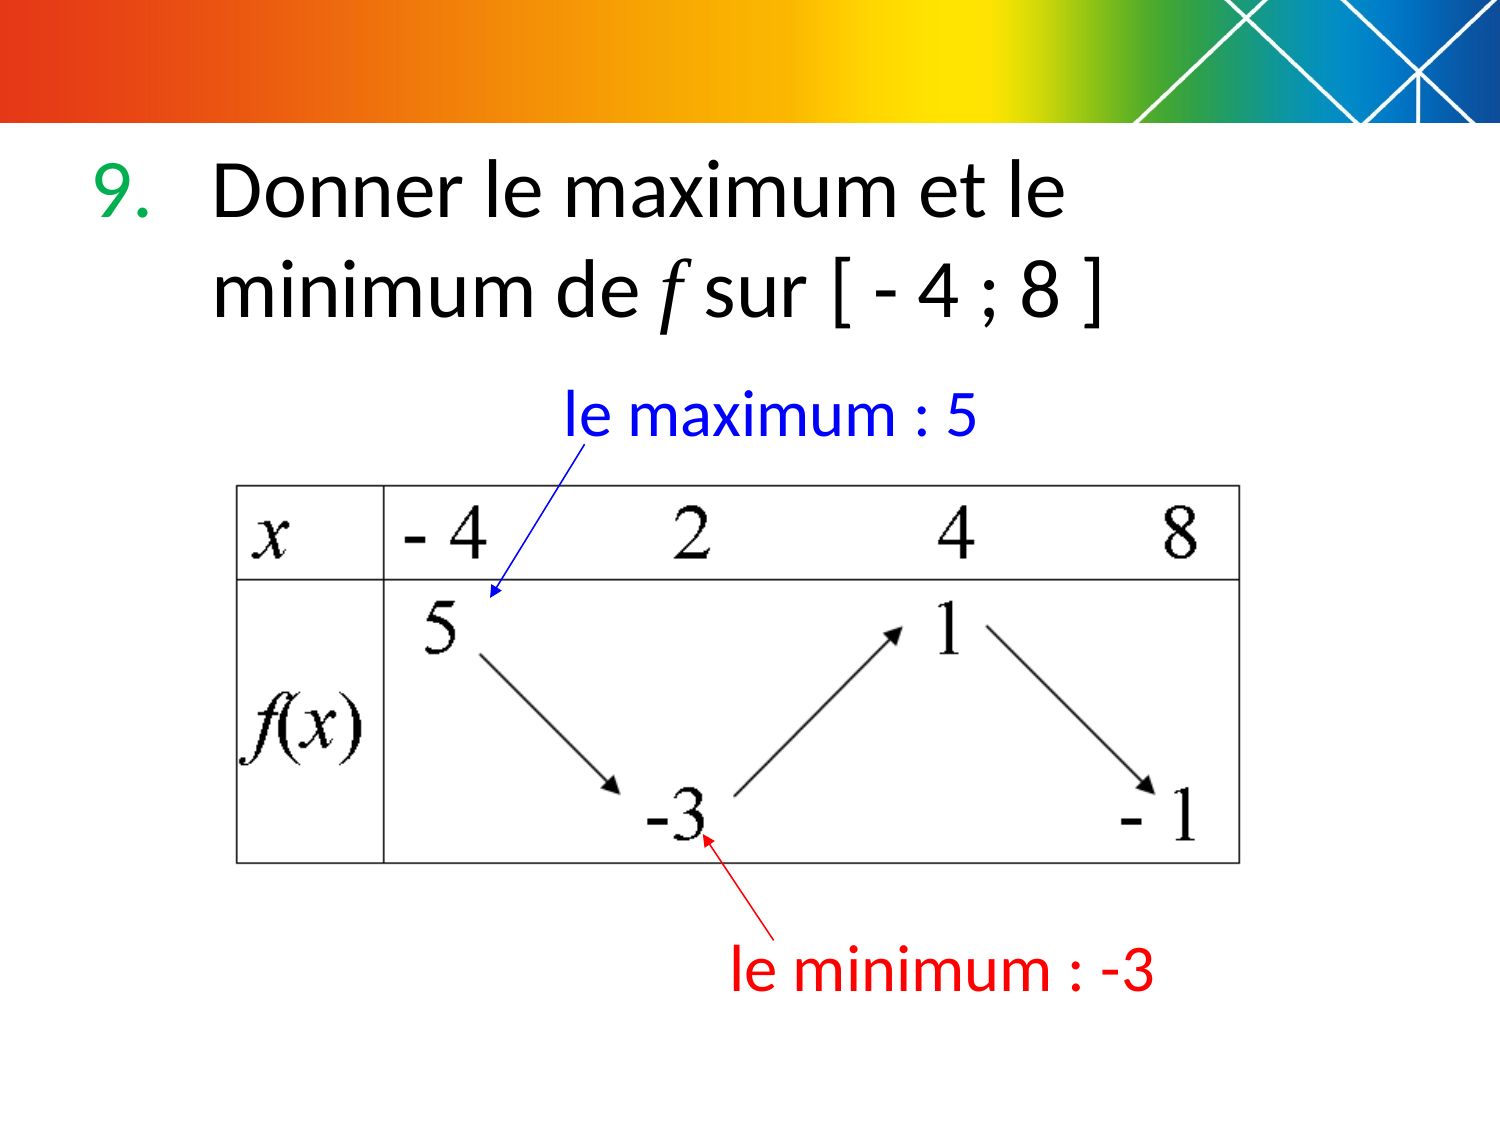

# Donner le maximum et le minimum de f sur [ - 4 ; 8 ]
le maximum : 5
le minimum : -3